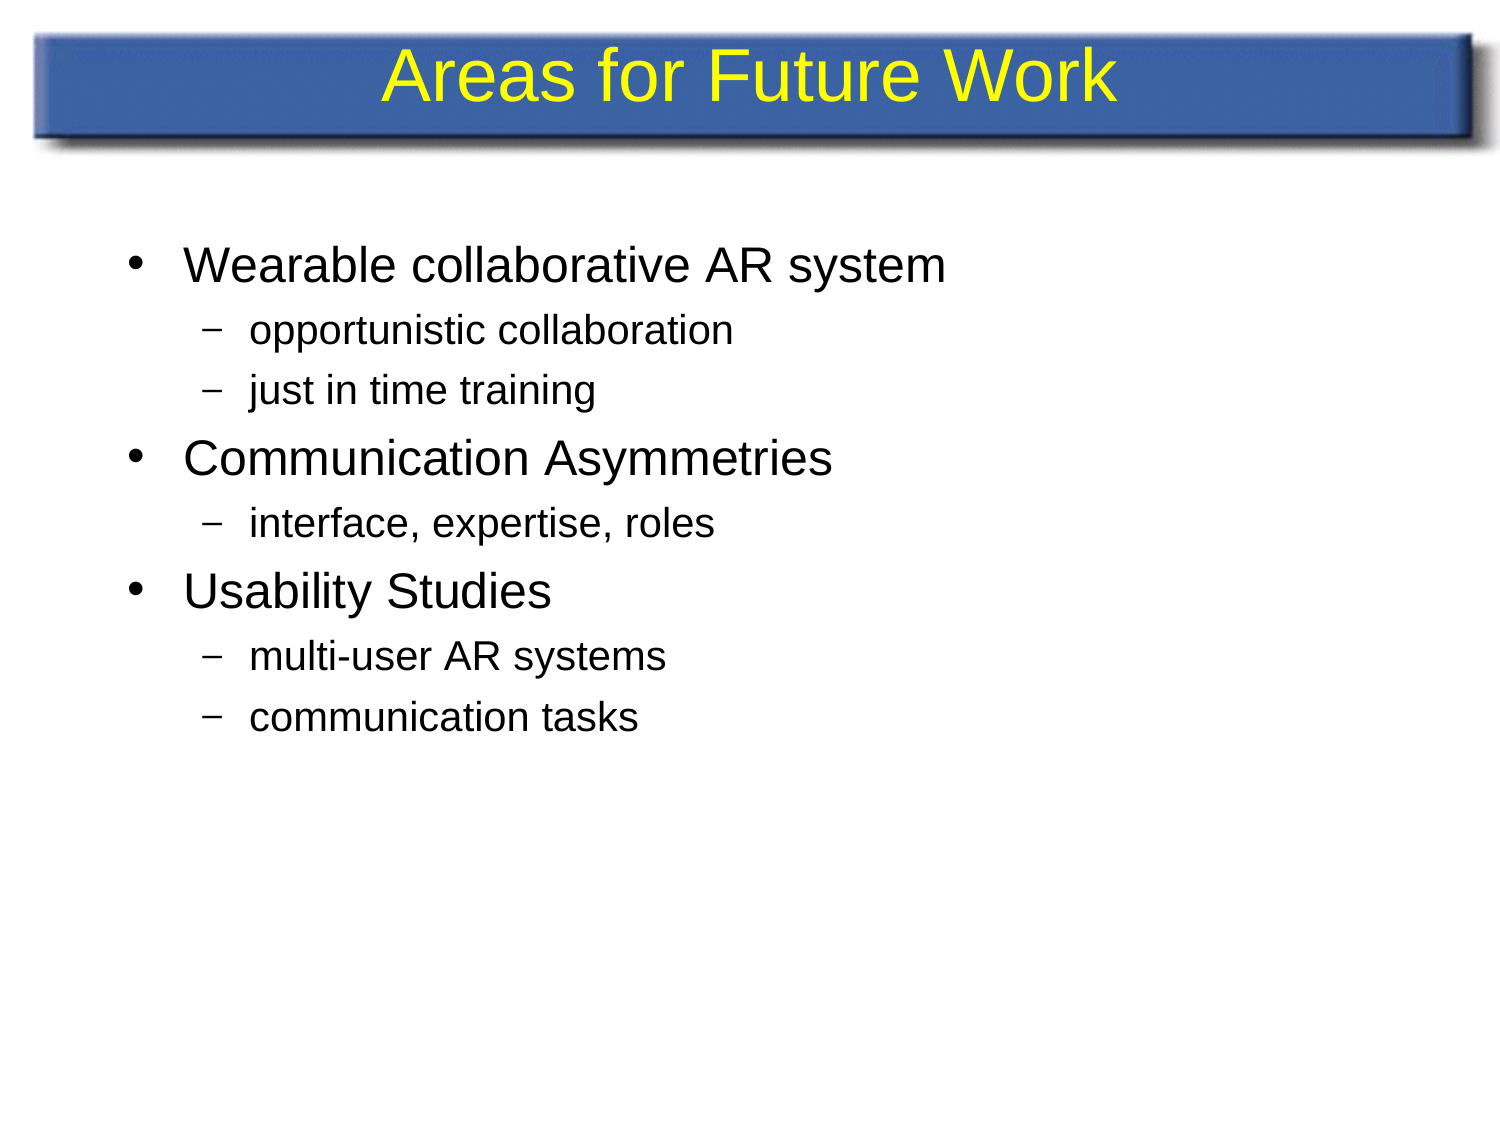

# Areas for Future Work
Wearable collaborative AR system
opportunistic collaboration
just in time training
Communication Asymmetries
interface, expertise, roles
Usability Studies
multi-user AR systems
communication tasks